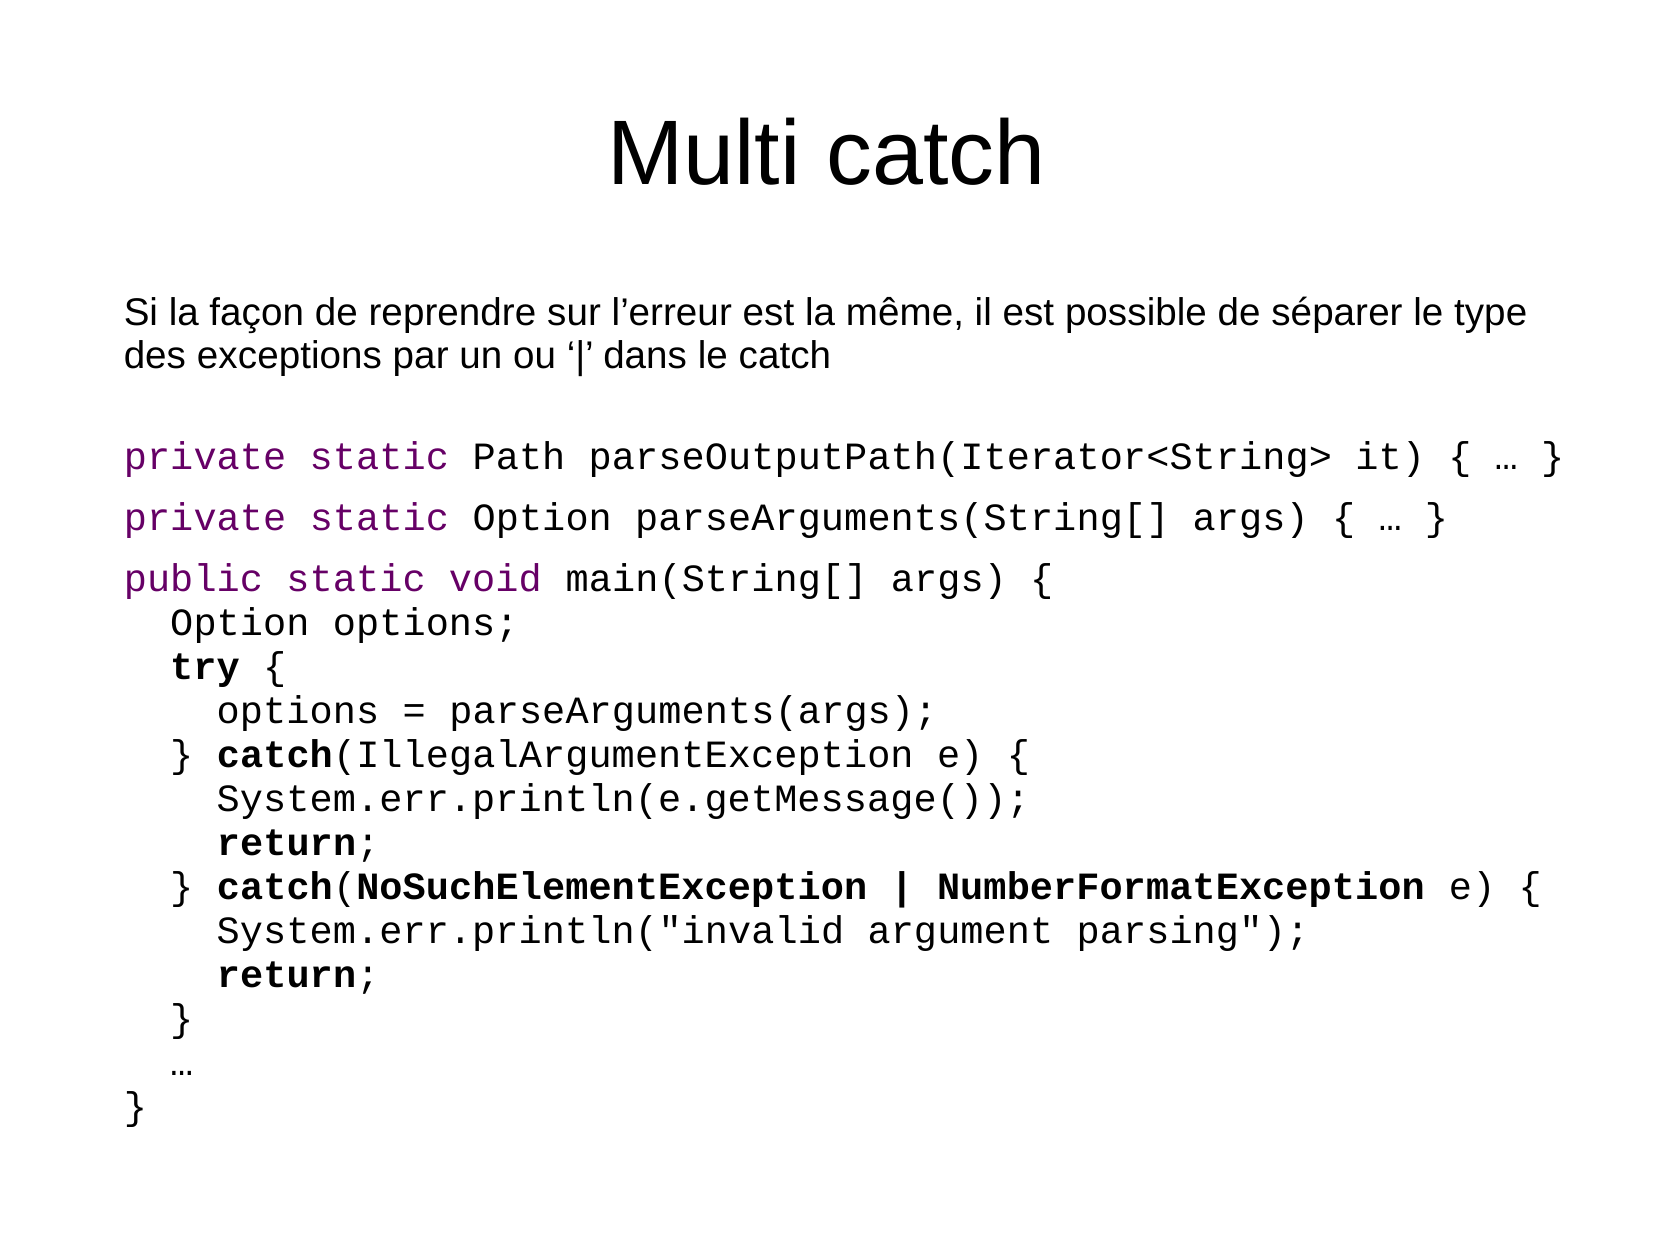

# Multi catch
Si la façon de reprendre sur l’erreur est la même, il est possible de séparer le type des exceptions par un ou ‘|’ dans le catch
private static Path parseOutputPath(Iterator<String> it) { … }
private static Option parseArguments(String[] args) { … }
public static void main(String[] args) {
 Option options;
 try {
 options = parseArguments(args);
 } catch(IllegalArgumentException e) {
 System.err.println(e.getMessage());
 return;
 } catch(NoSuchElementException | NumberFormatException e) {
 System.err.println("invalid argument parsing");
 return;
 }
 …
}